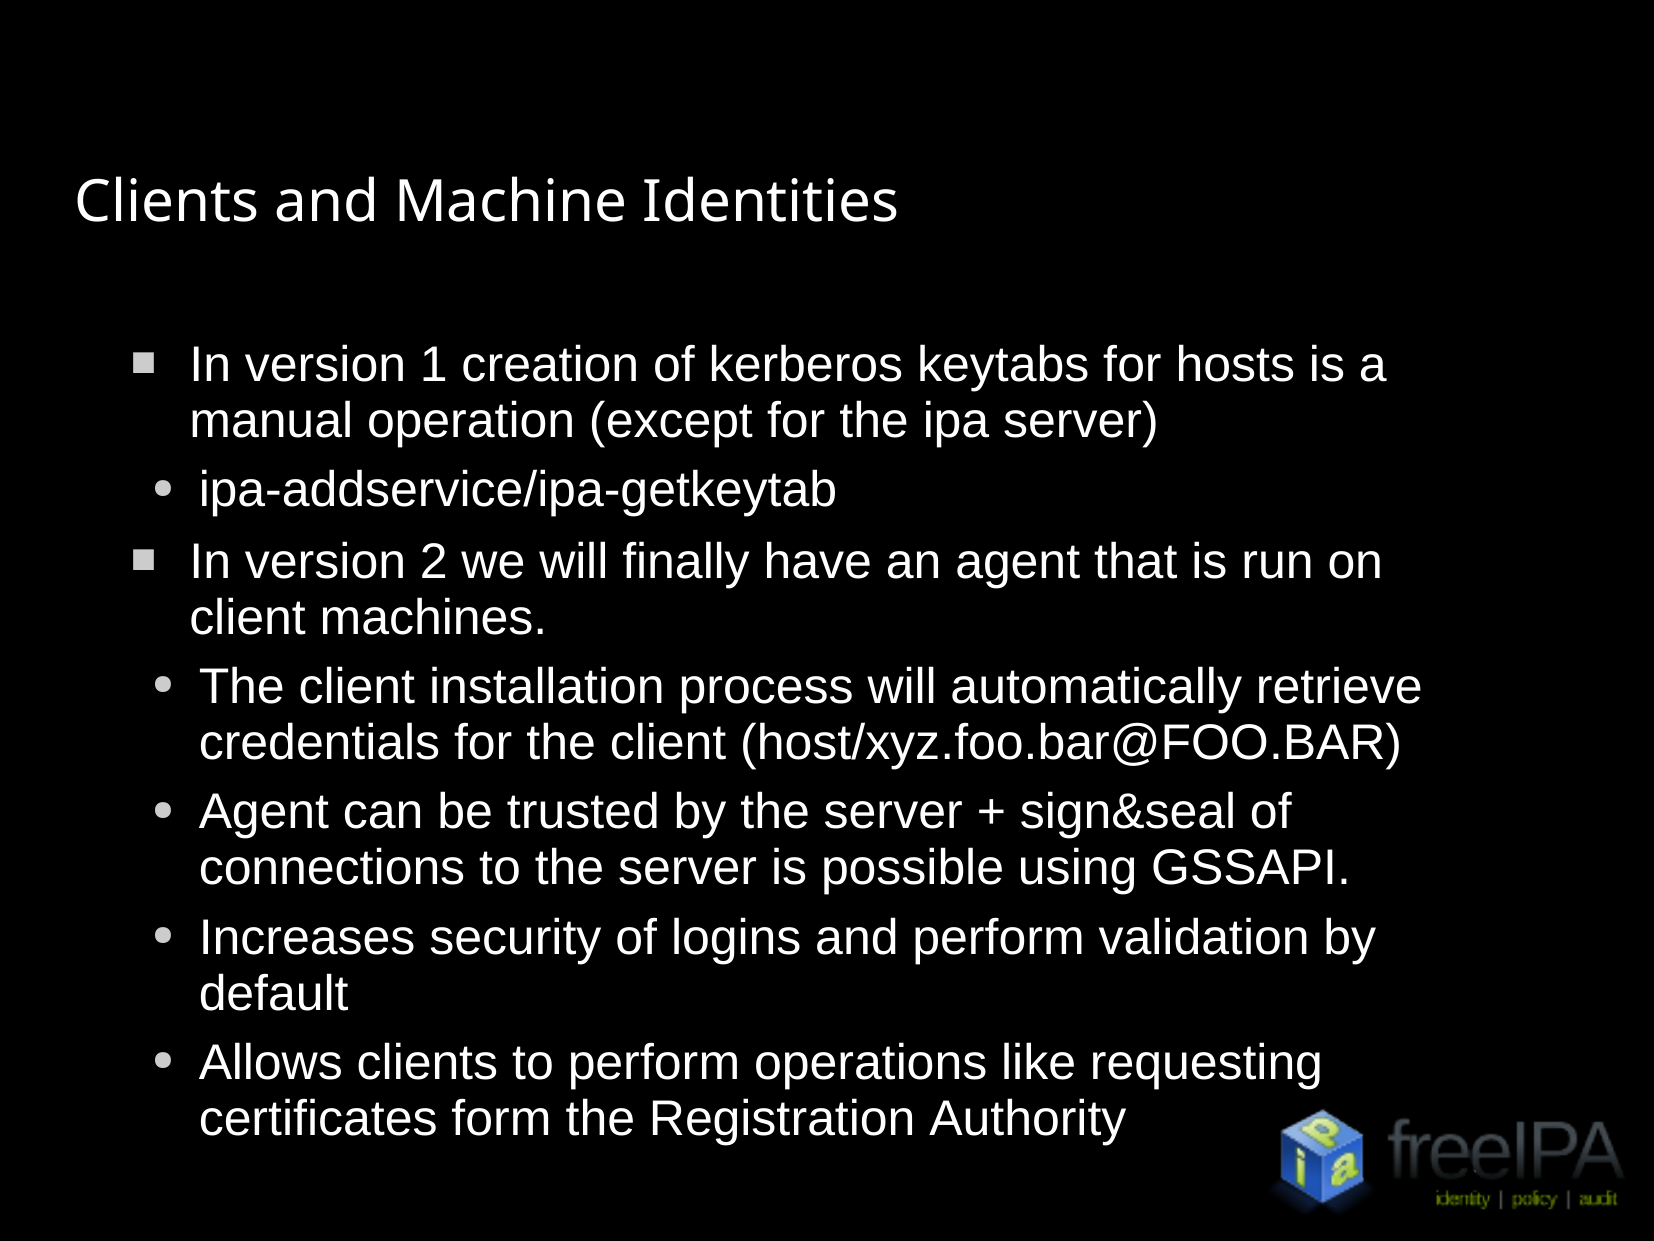

# Clients and Machine Identities
In version 1 creation of kerberos keytabs for hosts is a manual operation (except for the ipa server)
ipa-addservice/ipa-getkeytab
In version 2 we will finally have an agent that is run on client machines.
The client installation process will automatically retrieve credentials for the client (host/xyz.foo.bar@FOO.BAR)
Agent can be trusted by the server + sign&seal of connections to the server is possible using GSSAPI.
Increases security of logins and perform validation by default
Allows clients to perform operations like requesting certificates form the Registration Authority